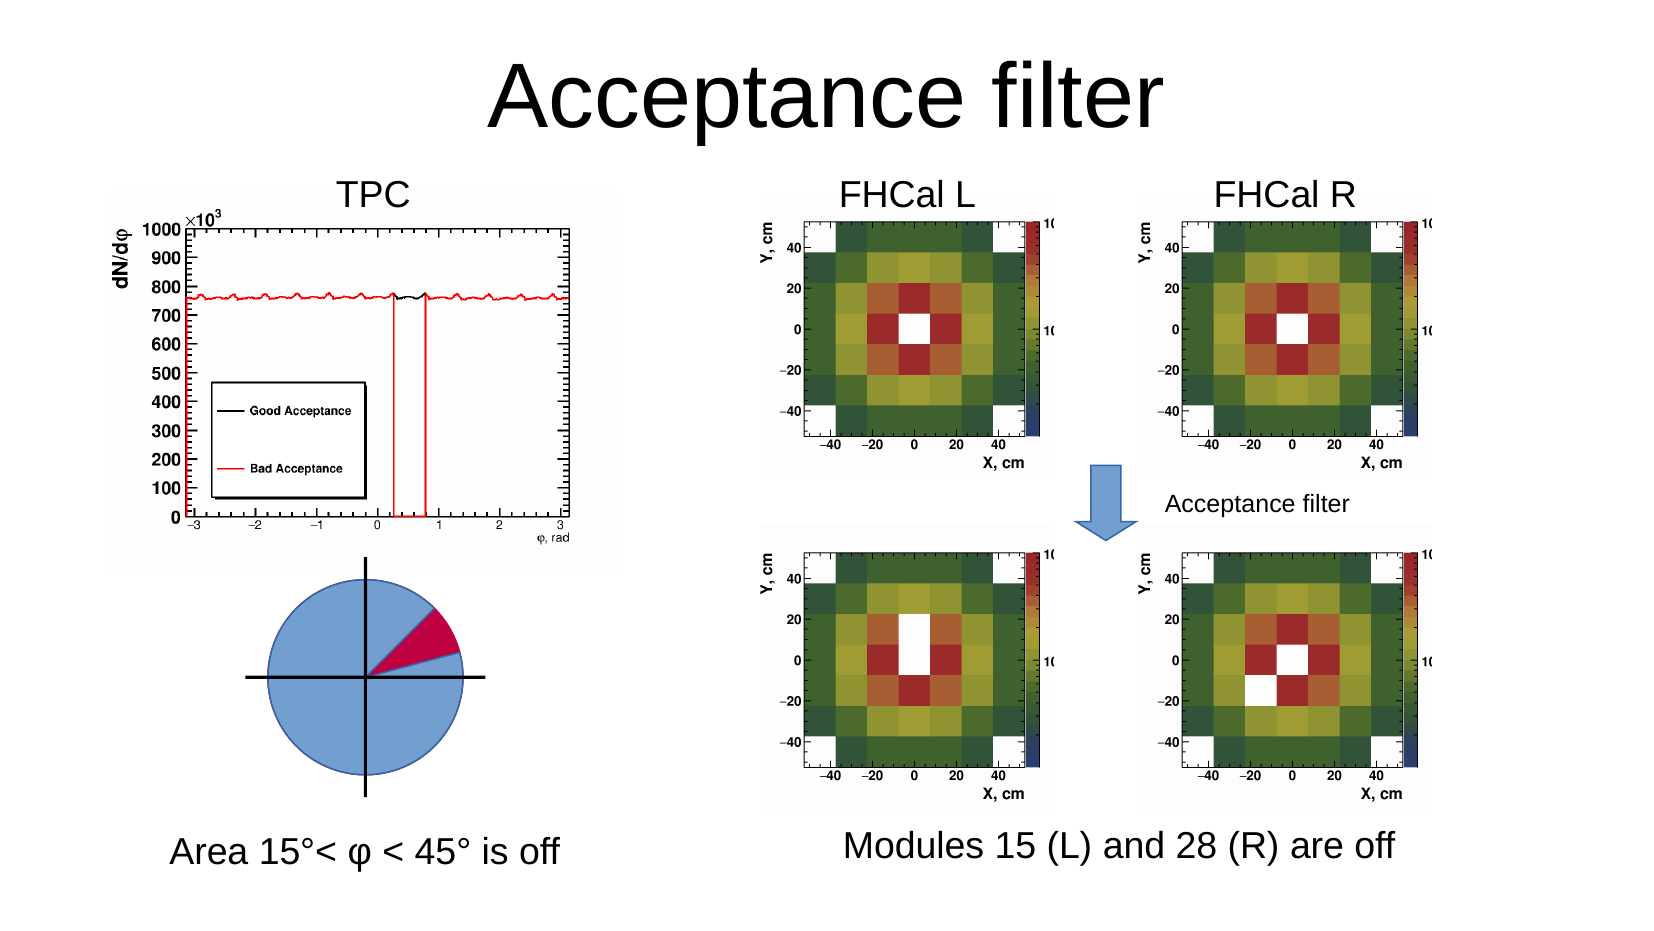

Acceptance filter
TPC
FHCal L
FHCal R
Acceptance filter
Modules 15 (L) and 28 (R) are off
Area 15°< φ < 45° is off